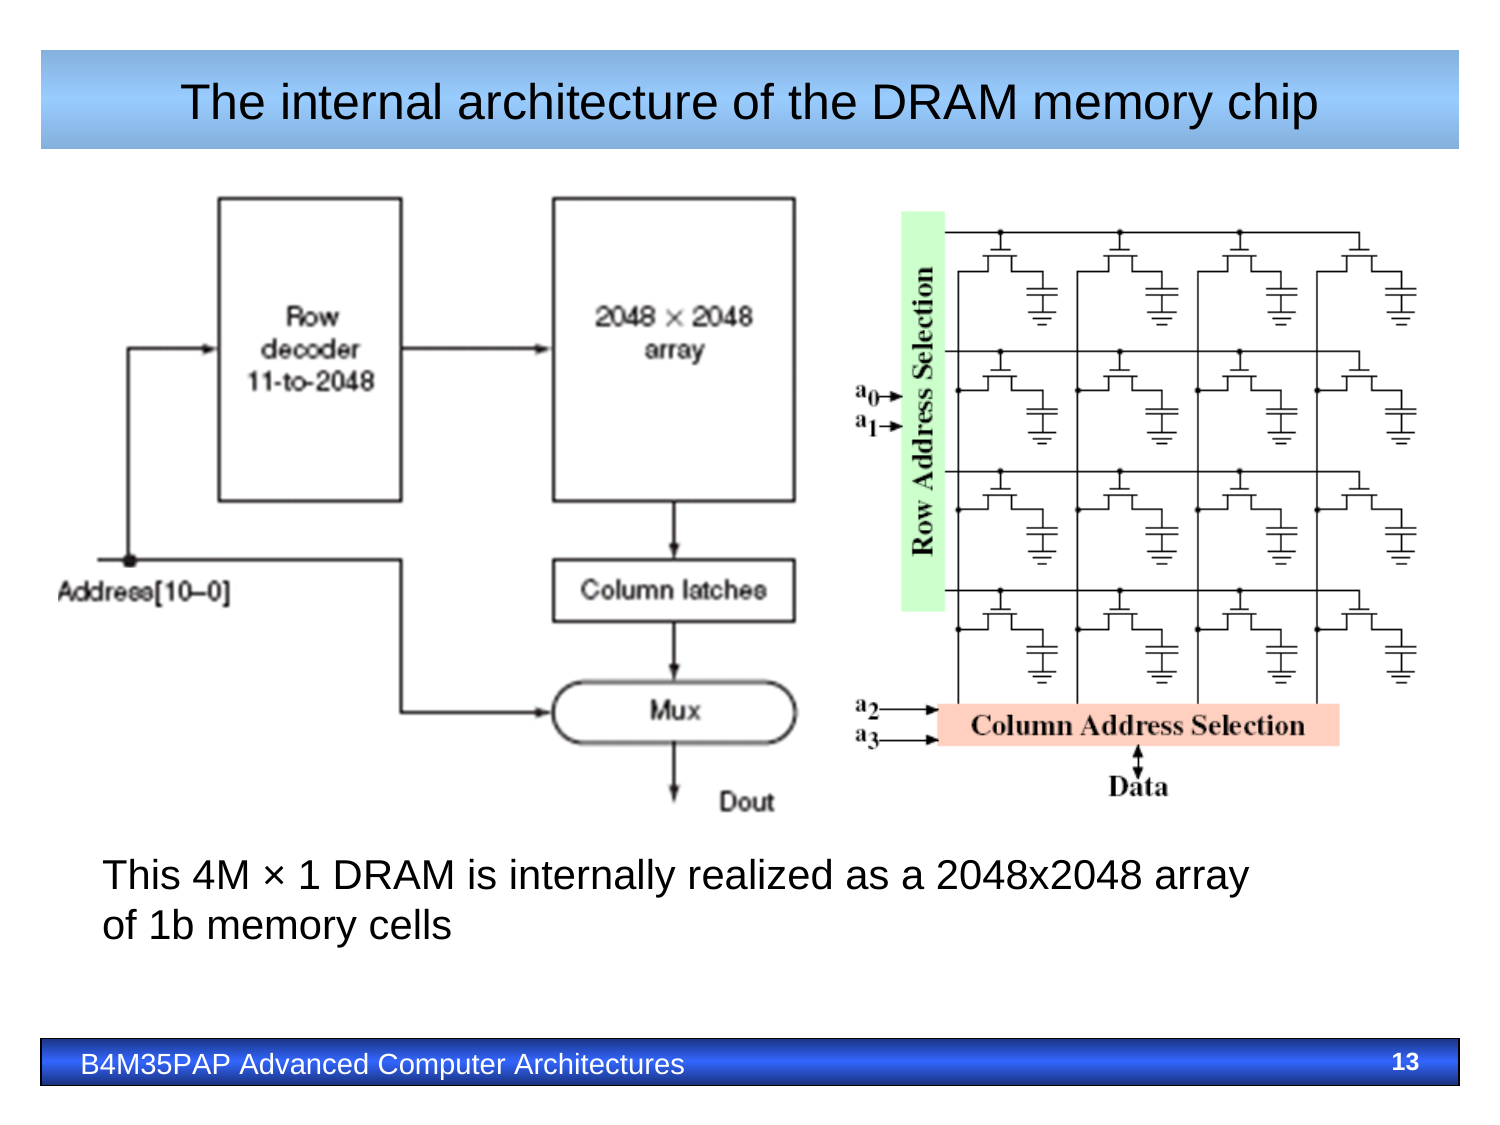

# The internal architecture of the DRAM memory chip
This 4M × 1 DRAM is internally realized as a 2048x2048 array of 1b memory cells